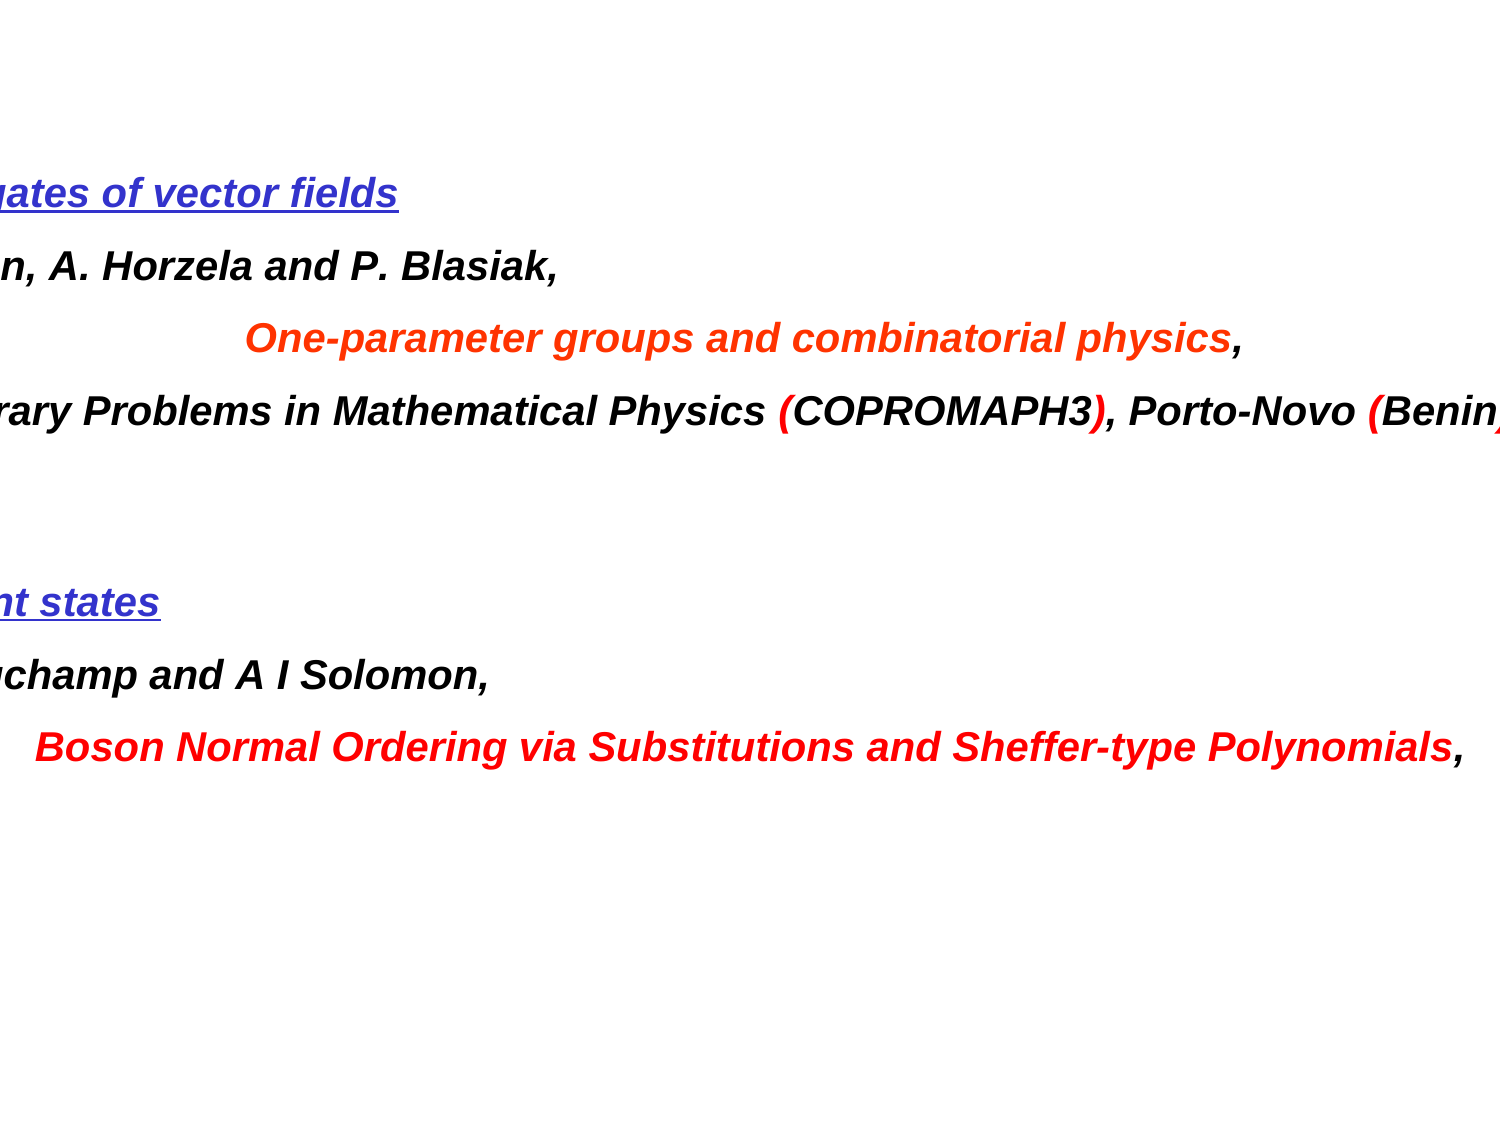

For these one-parameter groups and conjugates of vector fields
G. H. E. Duchamp, K.A. Penson, A.I. Solomon, A. Horzela and P. Blasiak,
One-parameter groups and combinatorial physics,
Third International Workshop on Contemporary Problems in Mathematical Physics (COPROMAPH3), Porto-Novo (Benin), November 2003. arXiv : quant-ph/0401126.
For the Sheffer-type sequences and coherent states
P Blasiak, A Horzela , K A Penson, G H E Duchamp and A I Solomon,
Boson Normal Ordering via Substitutions and Sheffer-type Polynomials,
(Published in Physics Letters A)